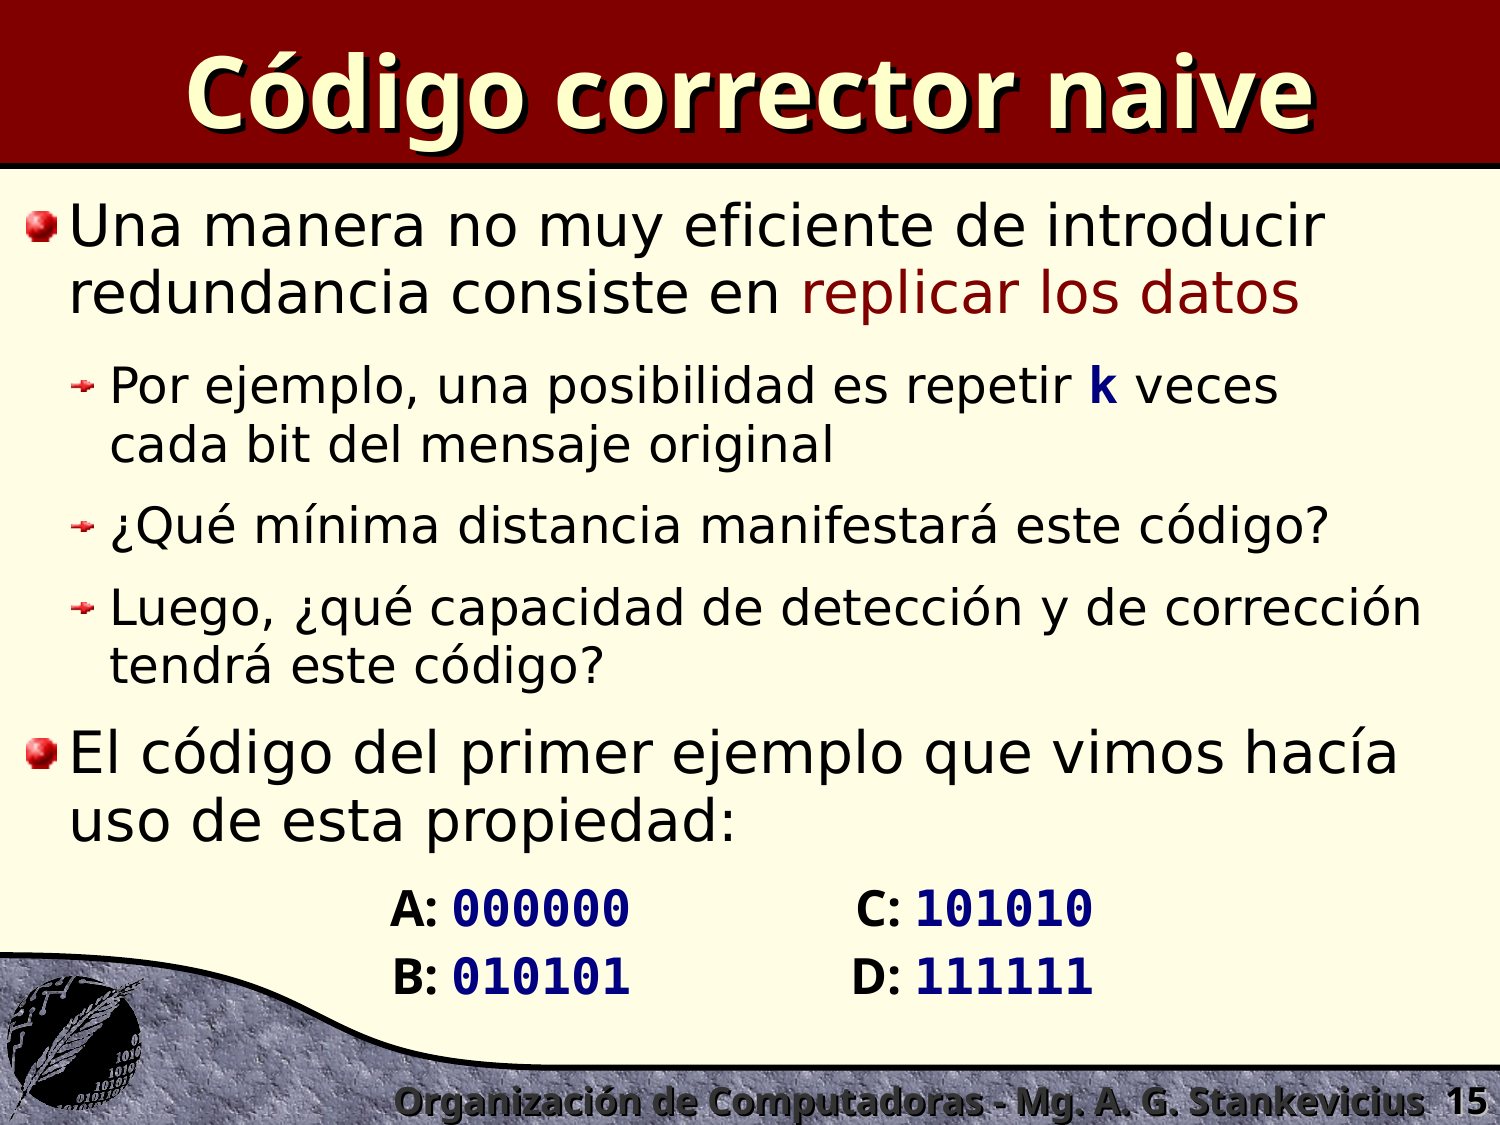

# Código corrector naive
Una manera no muy eficiente de introducir redundancia consiste en replicar los datos
Por ejemplo, una posibilidad es repetir k veces
cada bit del mensaje original
¿Qué mínima distancia manifestará este código?
Luego, ¿qué capacidad de detección y de corrección tendrá este código?
El código del primer ejemplo que vimos hacía uso de esta propiedad:
A: 000000
B: 010101
C: 101010
D: 111111
15